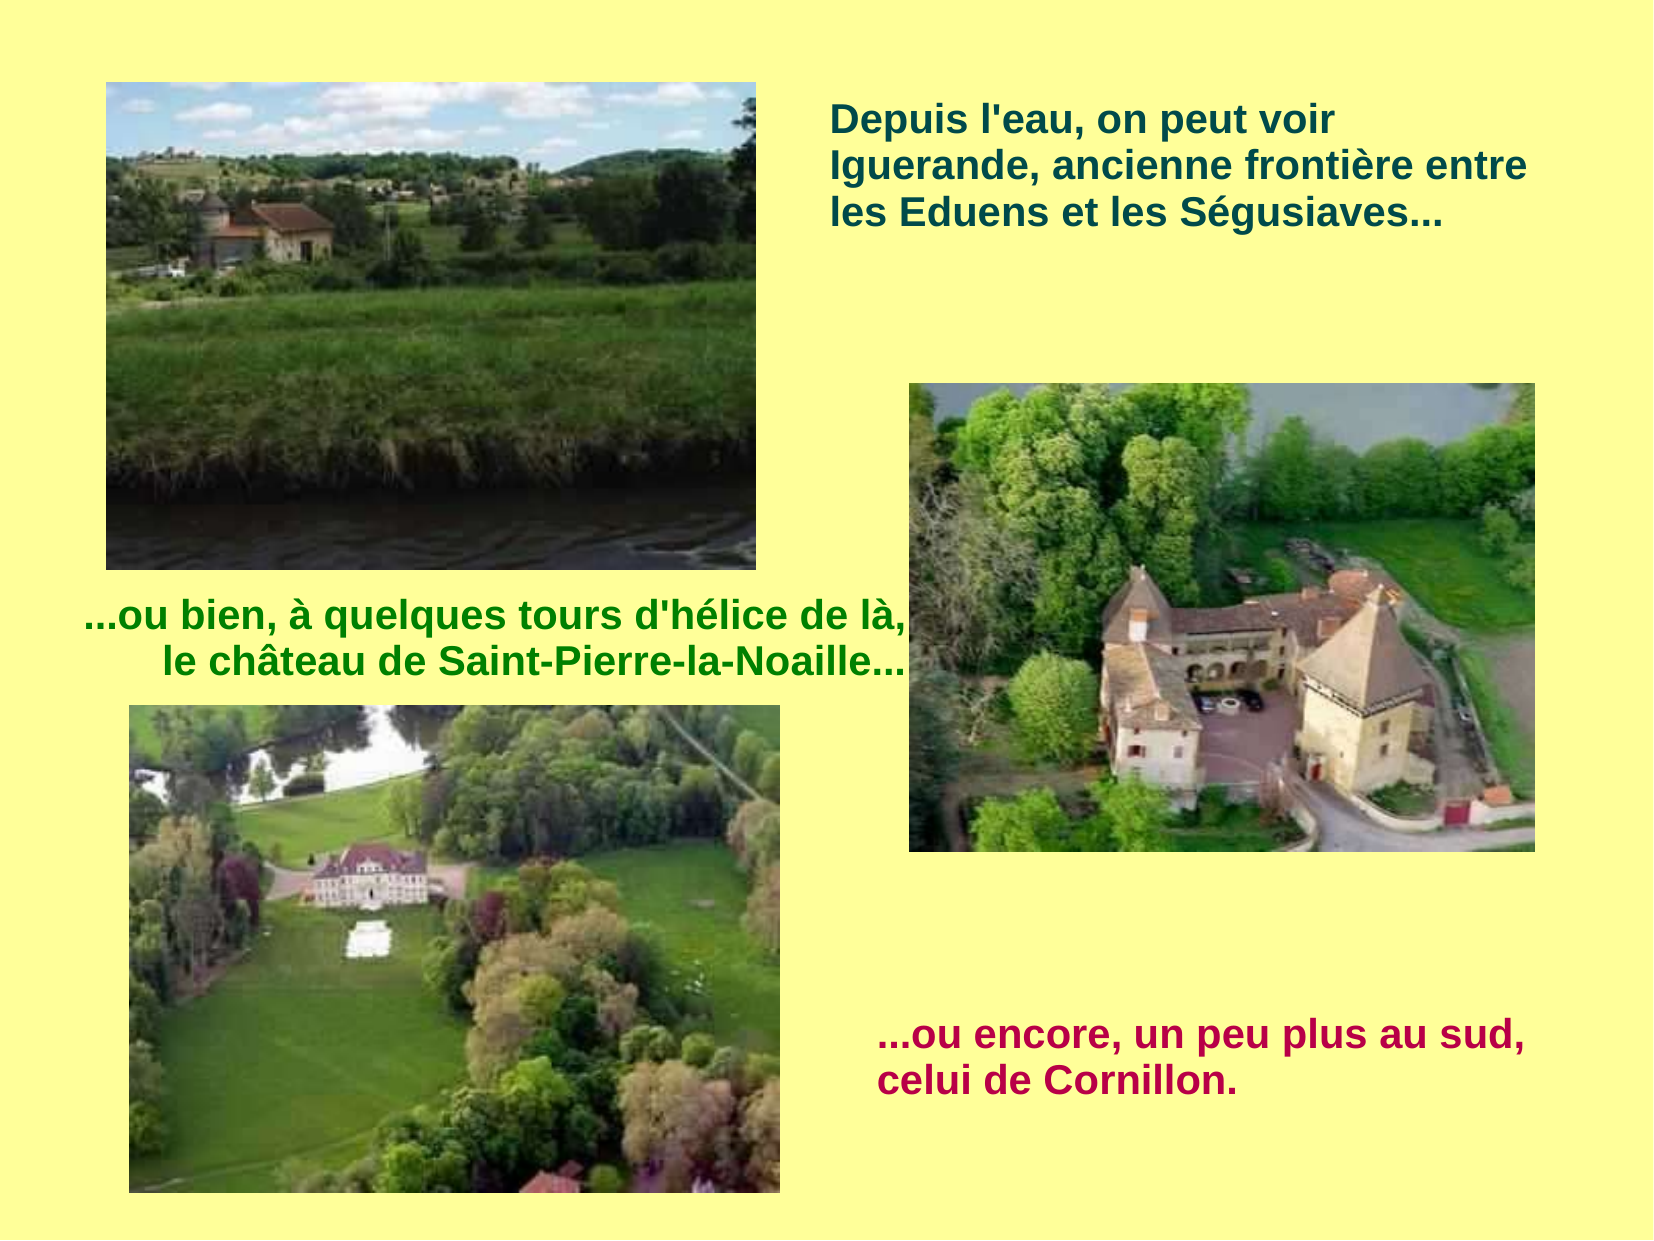

Depuis l'eau, on peut voir Iguerande, ancienne frontière entre les Eduens et les Ségusiaves...
...ou bien, à quelques tours d'hélice de là, le château de Saint-Pierre-la-Noaille...
...ou encore, un peu plus au sud, celui de Cornillon.